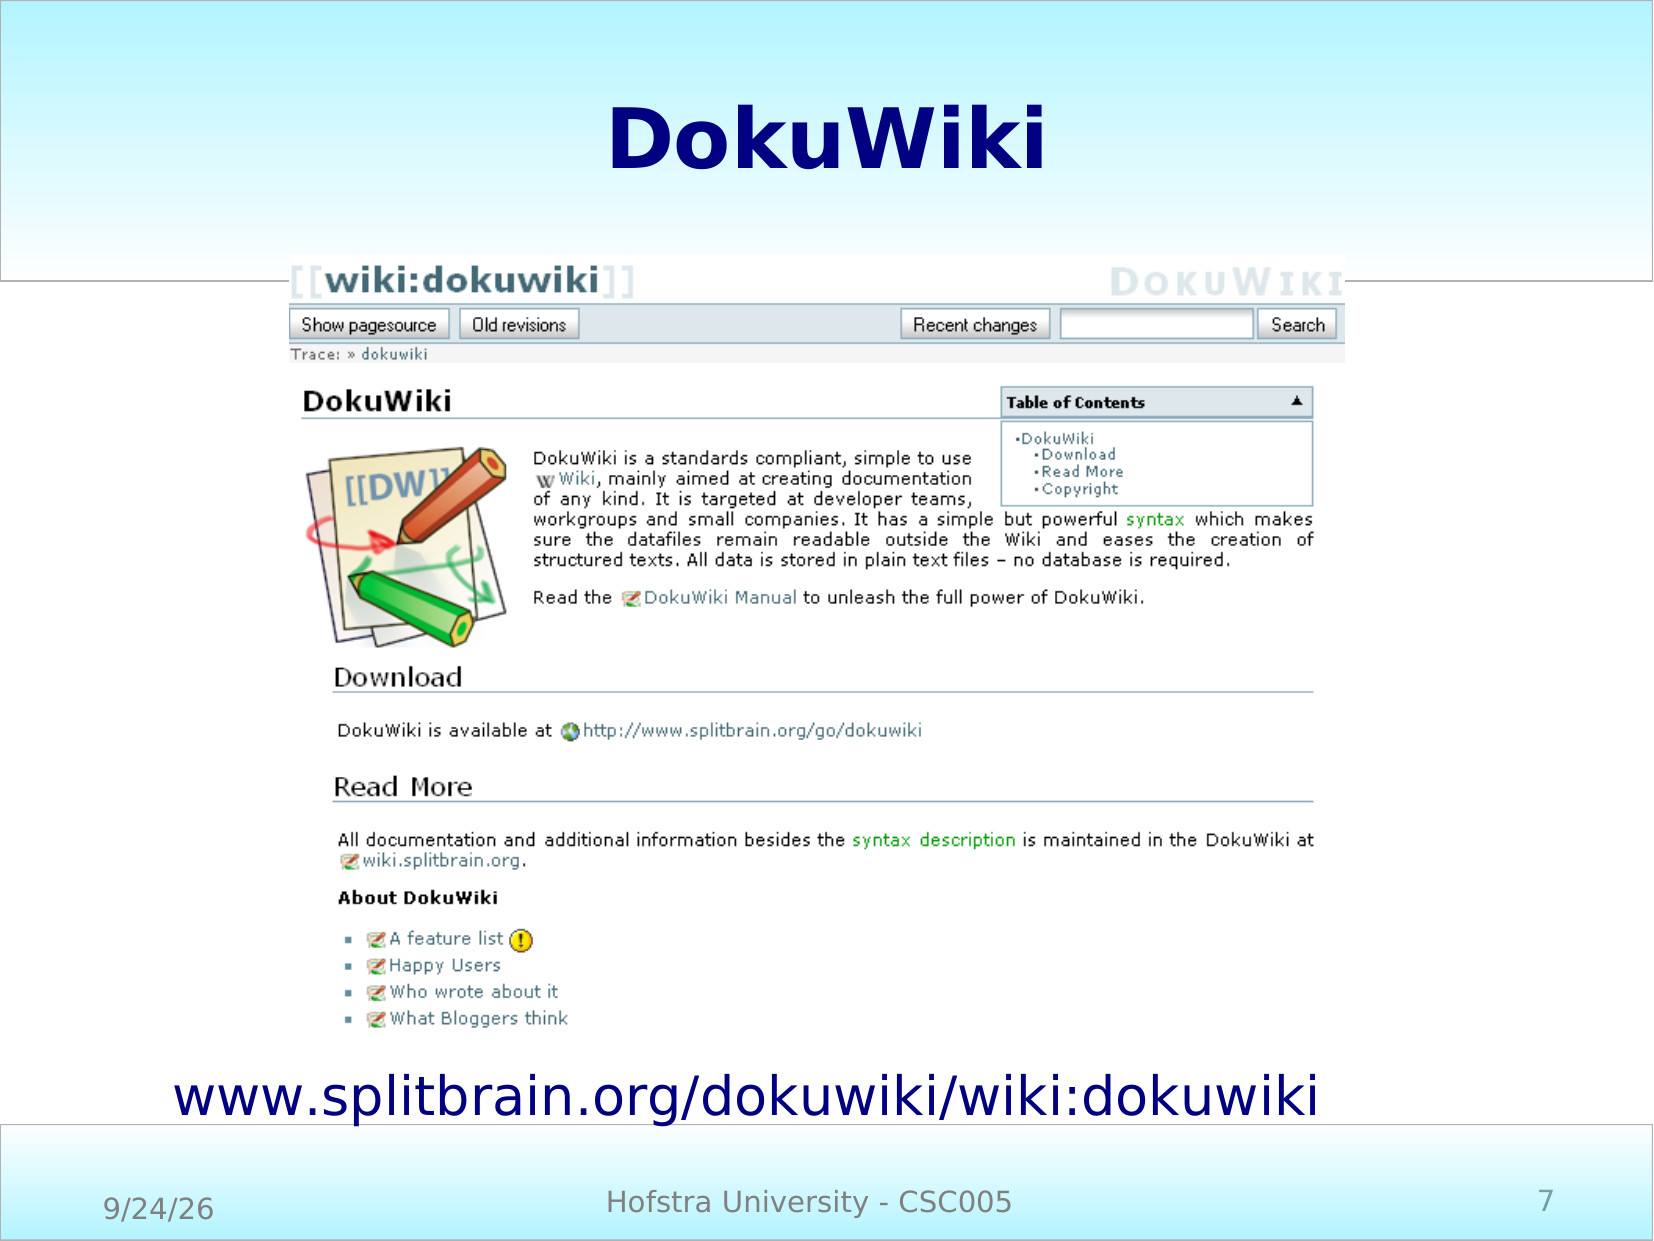

# DokuWiki
www.splitbrain.org/dokuwiki/wiki:dokuwiki
7
Hofstra University - CSC005